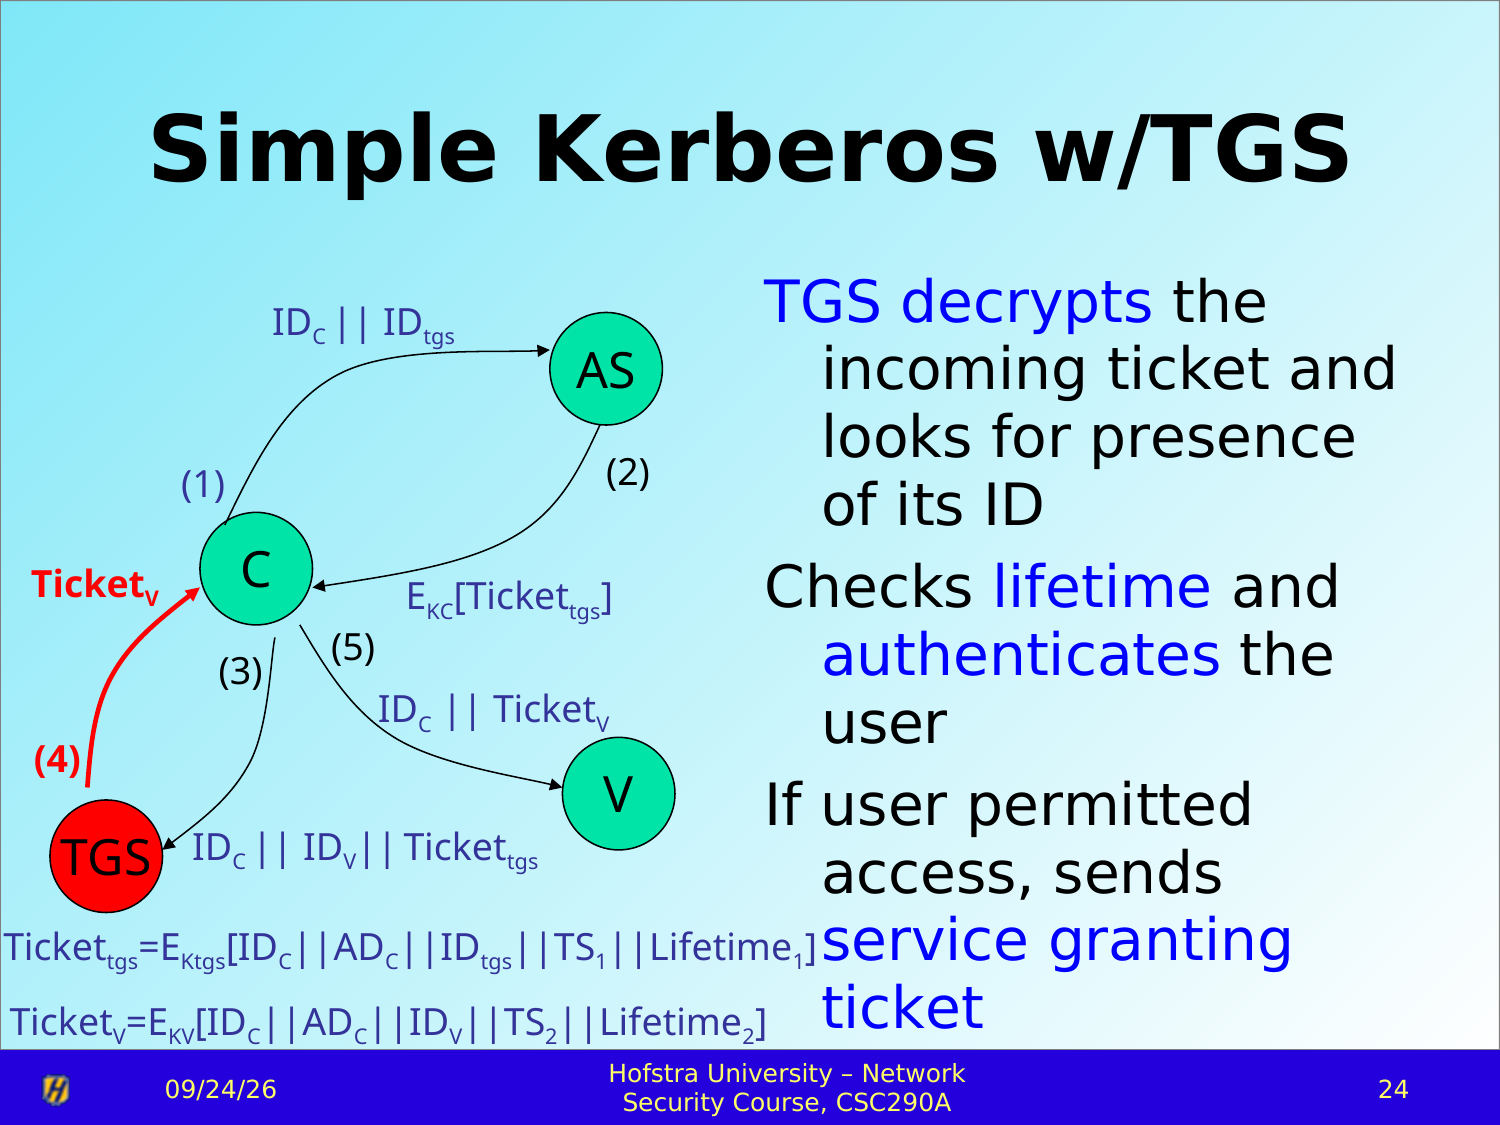

# Simple Kerberos w/TGS
TGS decrypts the incoming ticket and looks for presence of its ID
Checks lifetime and authenticates the user
If user permitted access, sends service granting ticket
IDC || IDtgs
AS
(2)
(1)
C
TicketV
EKC[Tickettgs]
(5)
(3)
IDC || TicketV
(4)
V
TGS
IDC || IDV|| Tickettgs
Tickettgs=EKtgs[IDC||ADC||IDtgs||TS1||Lifetime1]
TicketV=EKV[IDC||ADC||IDV||TS2||Lifetime2]
24